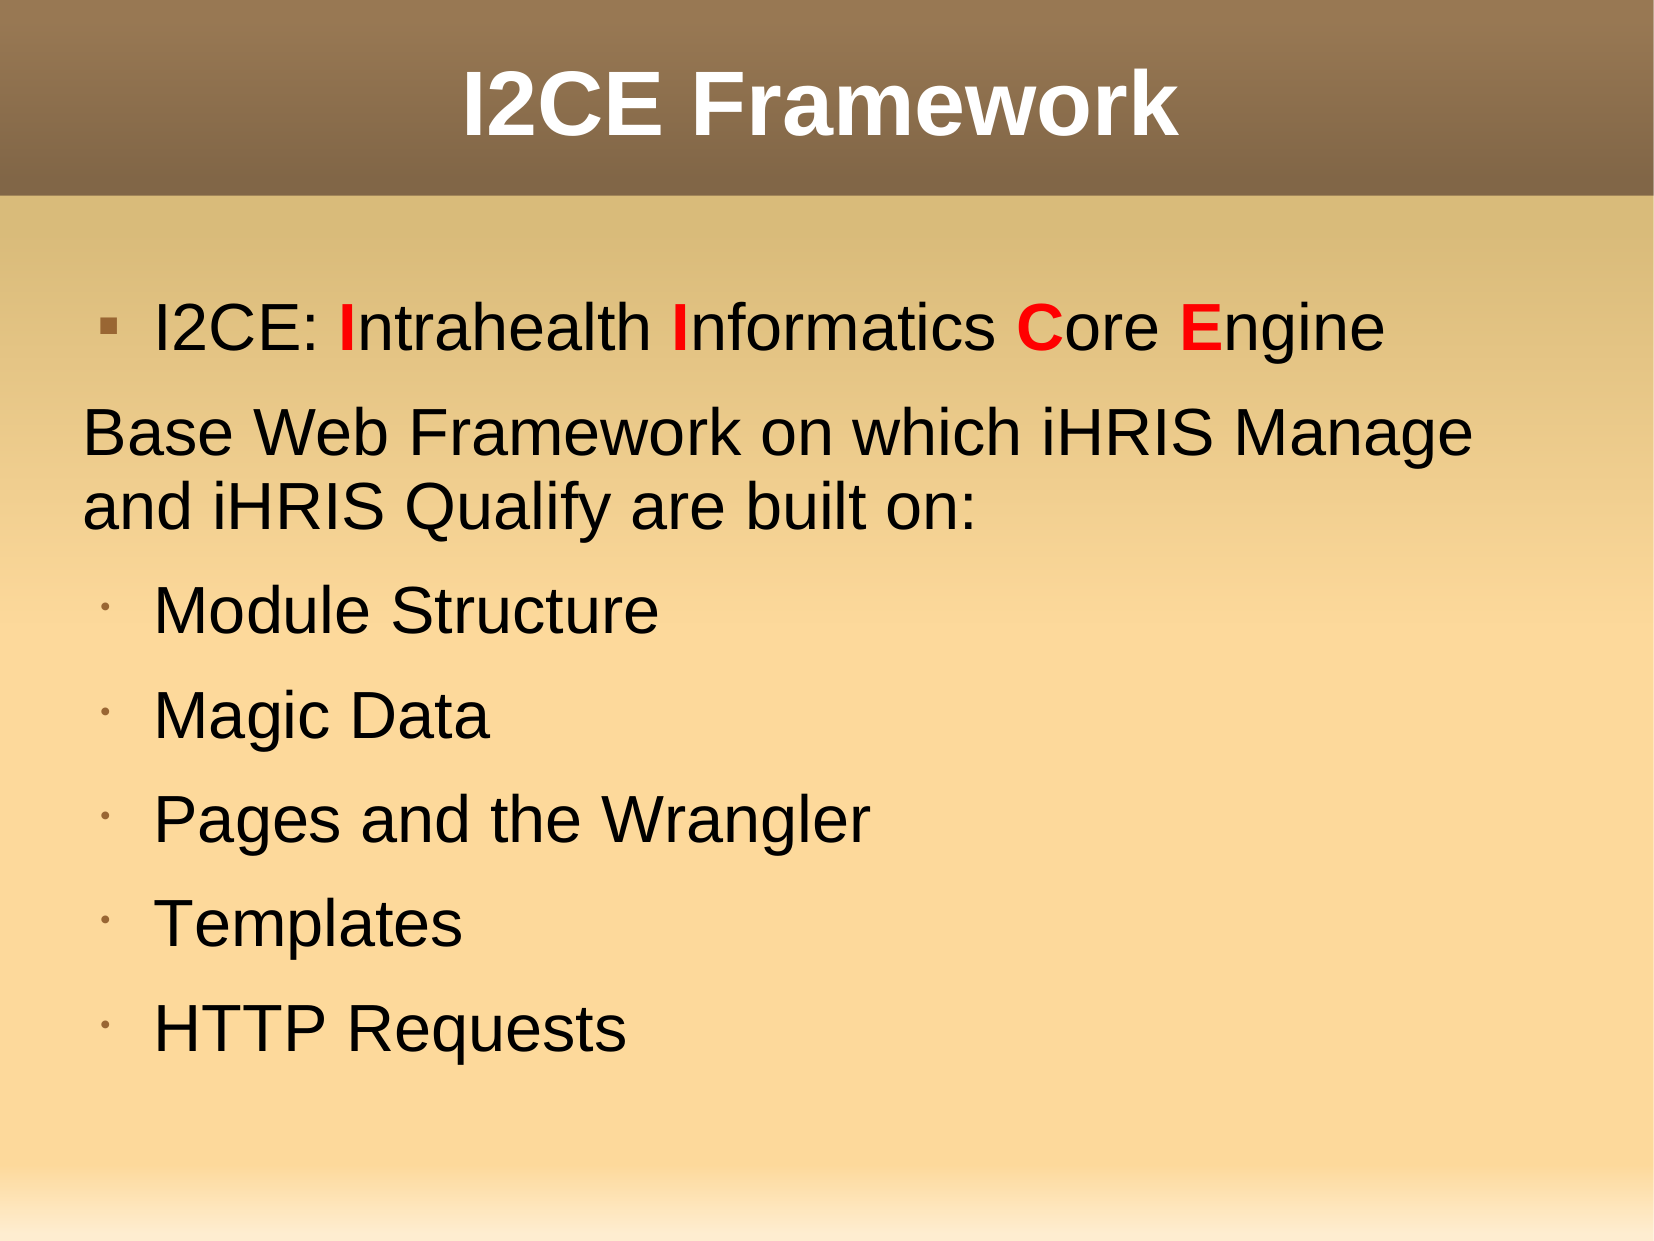

# I2CE Framework
I2CE: Intrahealth Informatics Core Engine
Base Web Framework on which iHRIS Manage and iHRIS Qualify are built on:
Module Structure
Magic Data
Pages and the Wrangler
Templates
HTTP Requests